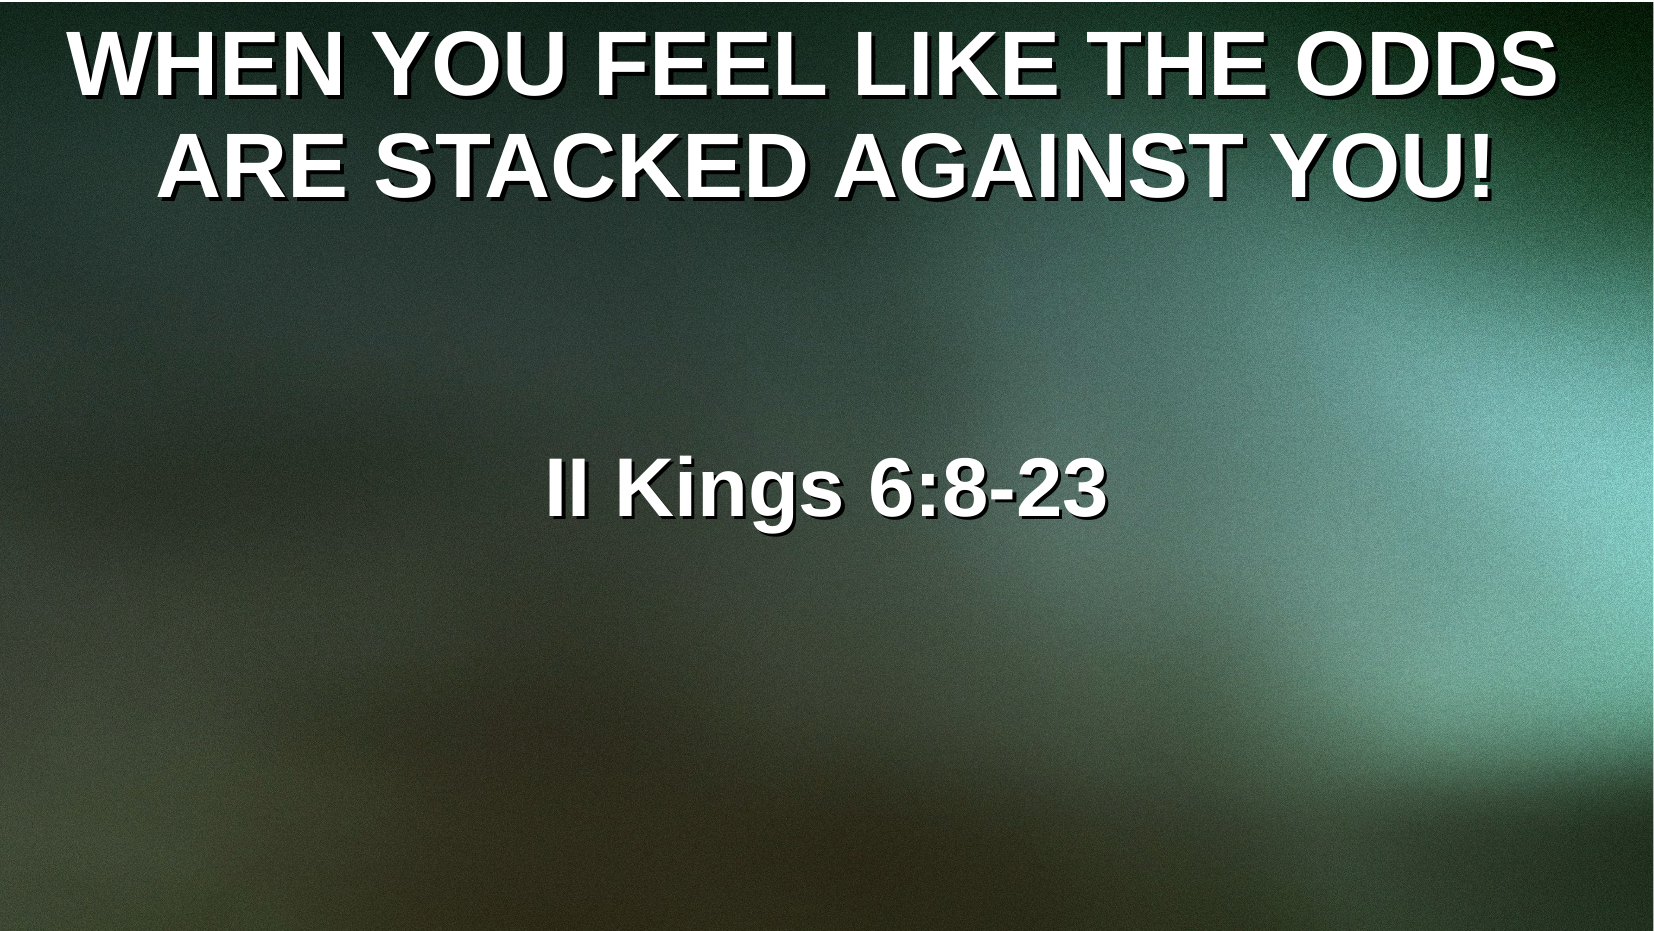

# WHEN YOU FEEL LIKE THE ODDS ARE STACKED AGAINST YOU!
II Kings 6:8-23